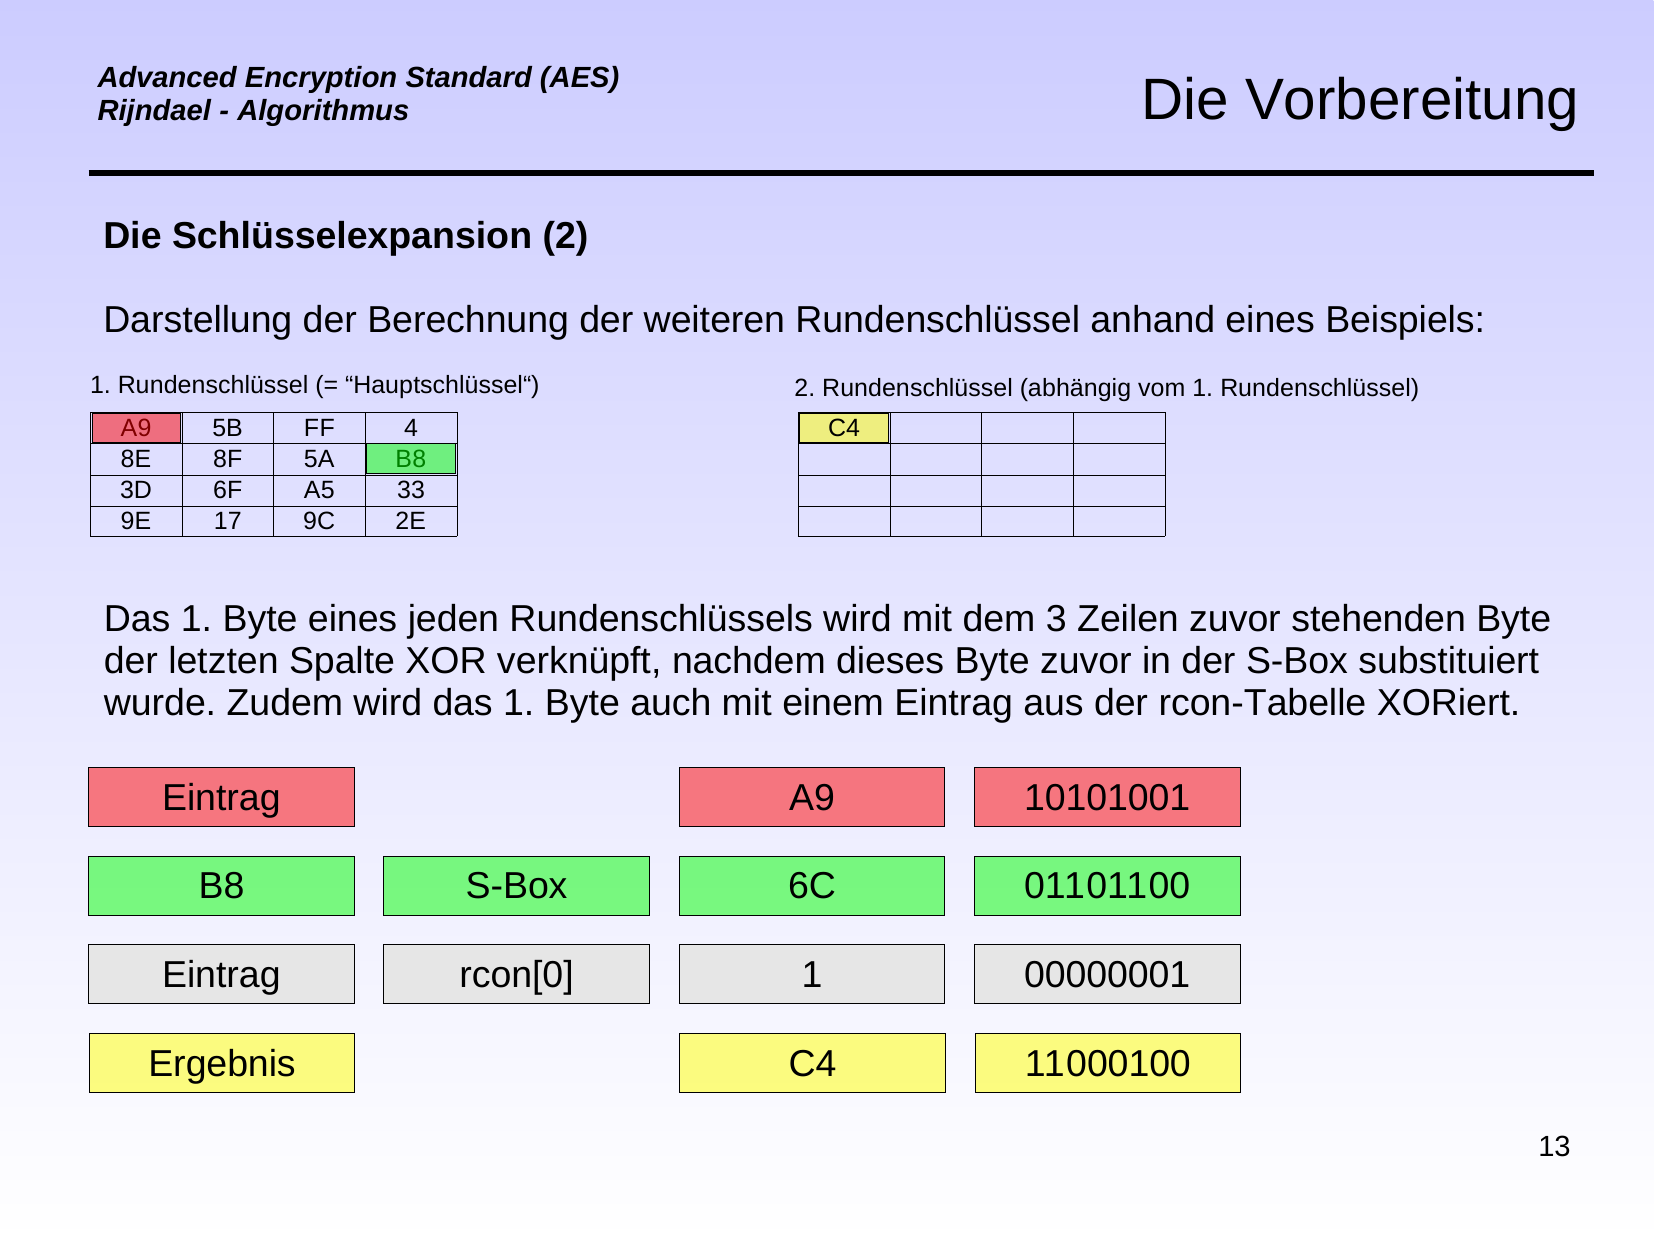

Advanced Encryption Standard (AES)
Rijndael - Algorithmus
Die Vorbereitung
Die Schlüsselexpansion (2)
Darstellung der Berechnung der weiteren Rundenschlüssel anhand eines Beispiels:
1. Rundenschlüssel (= “Hauptschlüssel“)
2. Rundenschlüssel (abhängig vom 1. Rundenschlüssel)
C4
Das 1. Byte eines jeden Rundenschlüssels wird mit dem 3 Zeilen zuvor stehenden Byte
der letzten Spalte XOR verknüpft, nachdem dieses Byte zuvor in der S-Box substituiert wurde. Zudem wird das 1. Byte auch mit einem Eintrag aus der rcon-Tabelle XORiert.
Eintrag
A9
10101001
B8
S-Box
6C
01101100
Eintrag
rcon[0]
1
00000001
Ergebnis
C4
11000100
13